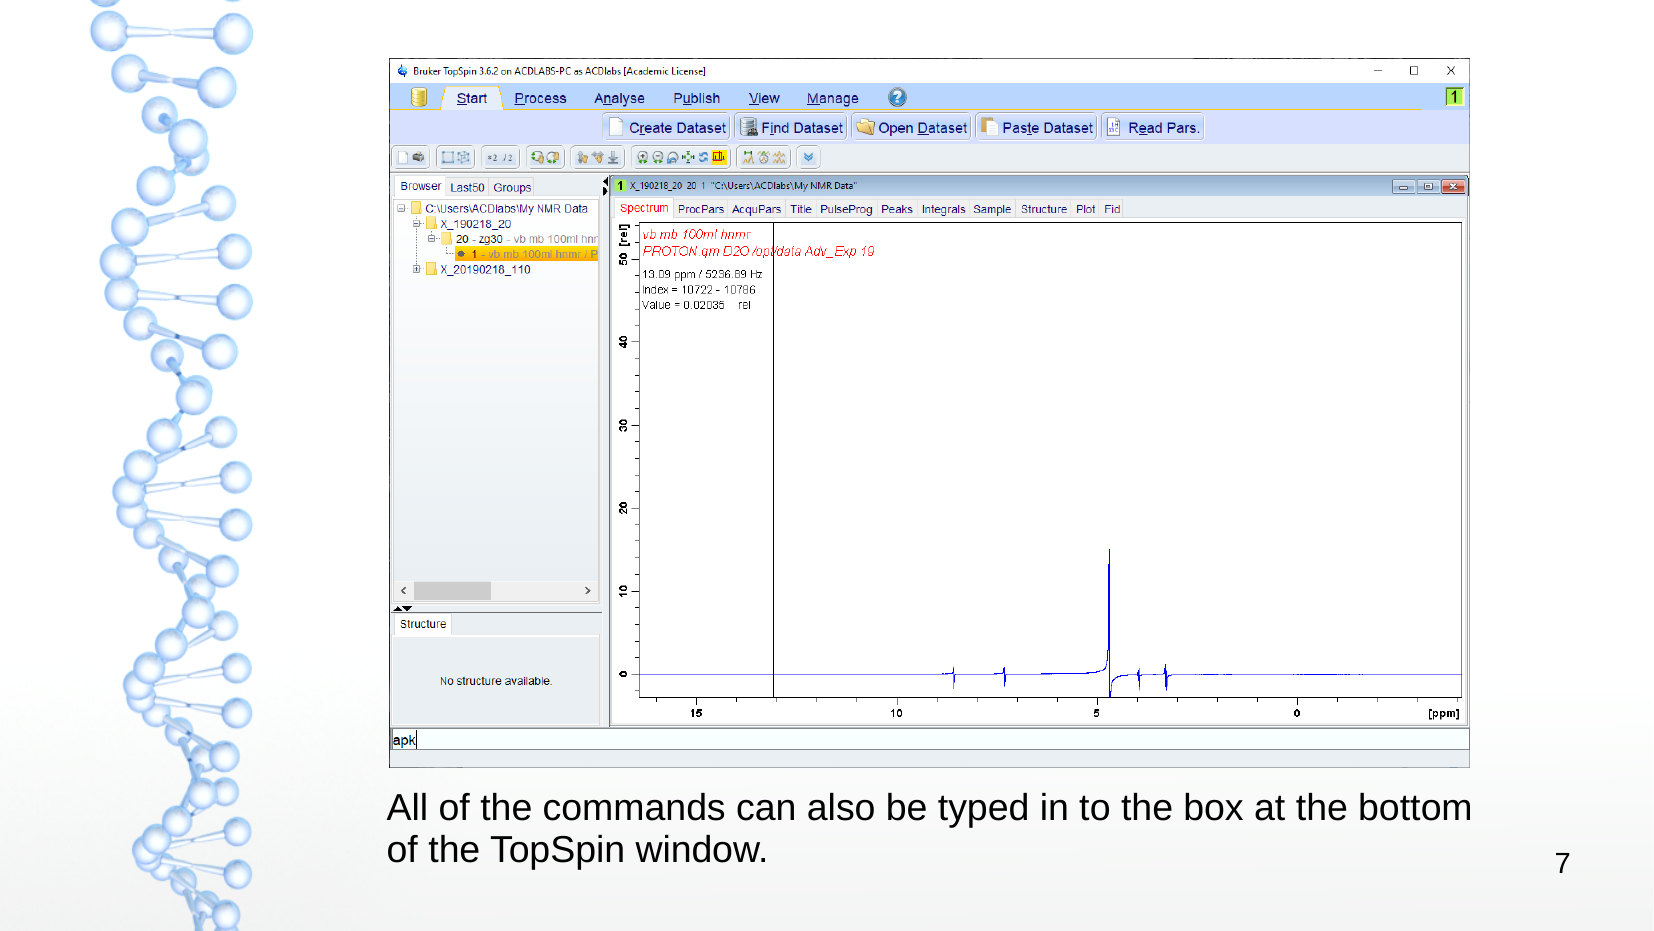

All of the commands can also be typed in to the box at the bottom
of the TopSpin window.
7